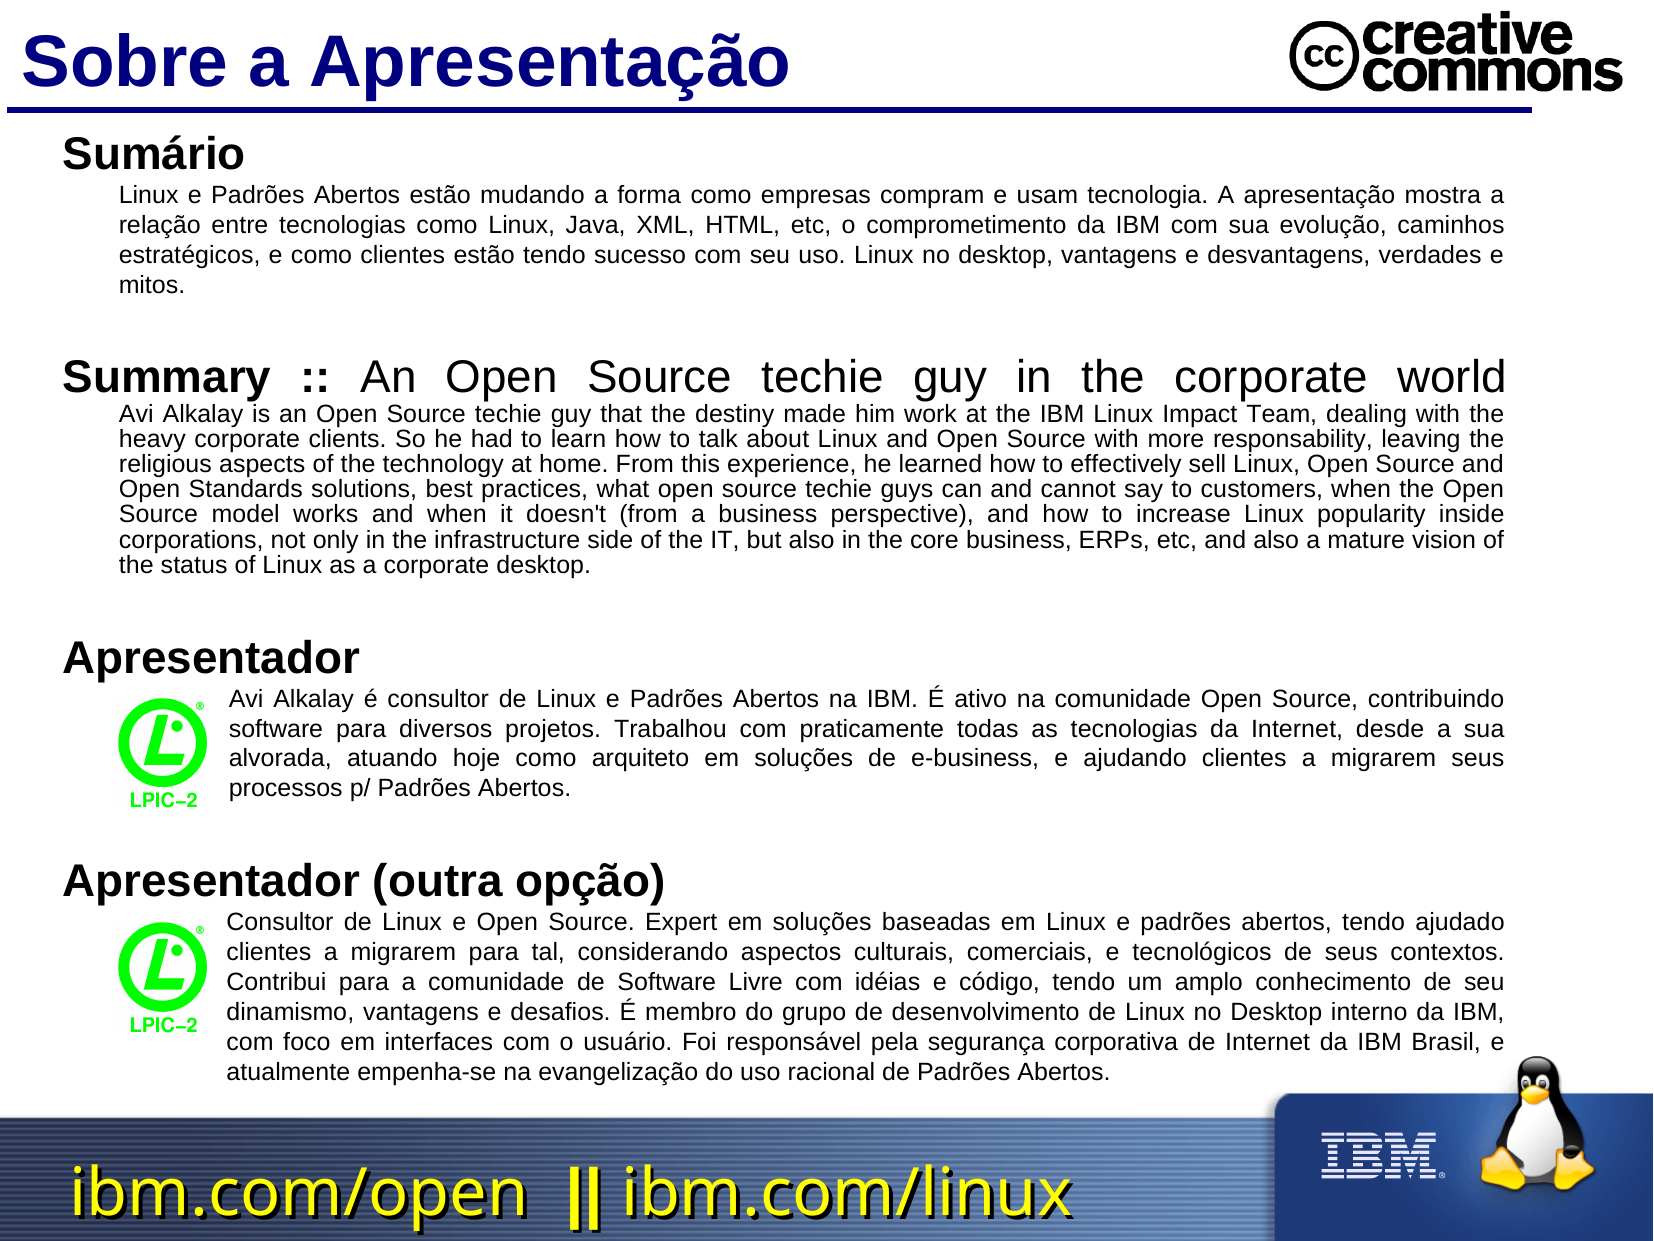

Sobre a Apresentação
# Sumário
Linux e Padrões Abertos estão mudando a forma como empresas compram e usam tecnologia. A apresentação mostra a relação entre tecnologias como Linux, Java, XML, HTML, etc, o comprometimento da IBM com sua evolução, caminhos estratégicos, e como clientes estão tendo sucesso com seu uso. Linux no desktop, vantagens e desvantagens, verdades e mitos.
Summary :: An Open Source techie guy in the corporate world
Avi Alkalay is an Open Source techie guy that the destiny made him work at the IBM Linux Impact Team, dealing with the heavy corporate clients. So he had to learn how to talk about Linux and Open Source with more responsability, leaving the religious aspects of the technology at home. From this experience, he learned how to effectively sell Linux, Open Source and Open Standards solutions, best practices, what open source techie guys can and cannot say to customers, when the Open Source model works and when it doesn't (from a business perspective), and how to increase Linux popularity inside corporations, not only in the infrastructure side of the IT, but also in the core business, ERPs, etc, and also a mature vision of the status of Linux as a corporate desktop.
Apresentador
Avi Alkalay é consultor de Linux e Padrões Abertos na IBM. É ativo na comunidade Open Source, contribuindo software para diversos projetos. Trabalhou com praticamente todas as tecnologias da Internet, desde a sua alvorada, atuando hoje como arquiteto em soluções de e-business, e ajudando clientes a migrarem seus processos p/ Padrões Abertos.
Apresentador (outra opção)
Consultor de Linux e Open Source. Expert em soluções baseadas em Linux e padrões abertos, tendo ajudado clientes a migrarem para tal, considerando aspectos culturais, comerciais, e tecnológicos de seus contextos. Contribui para a comunidade de Software Livre com idéias e código, tendo um amplo conhecimento de seu dinamismo, vantagens e desafios. É membro do grupo de desenvolvimento de Linux no Desktop interno da IBM, com foco em interfaces com o usuário. Foi responsável pela segurança corporativa de Internet da IBM Brasil, e atualmente empenha-se na evangelização do uso racional de Padrões Abertos.